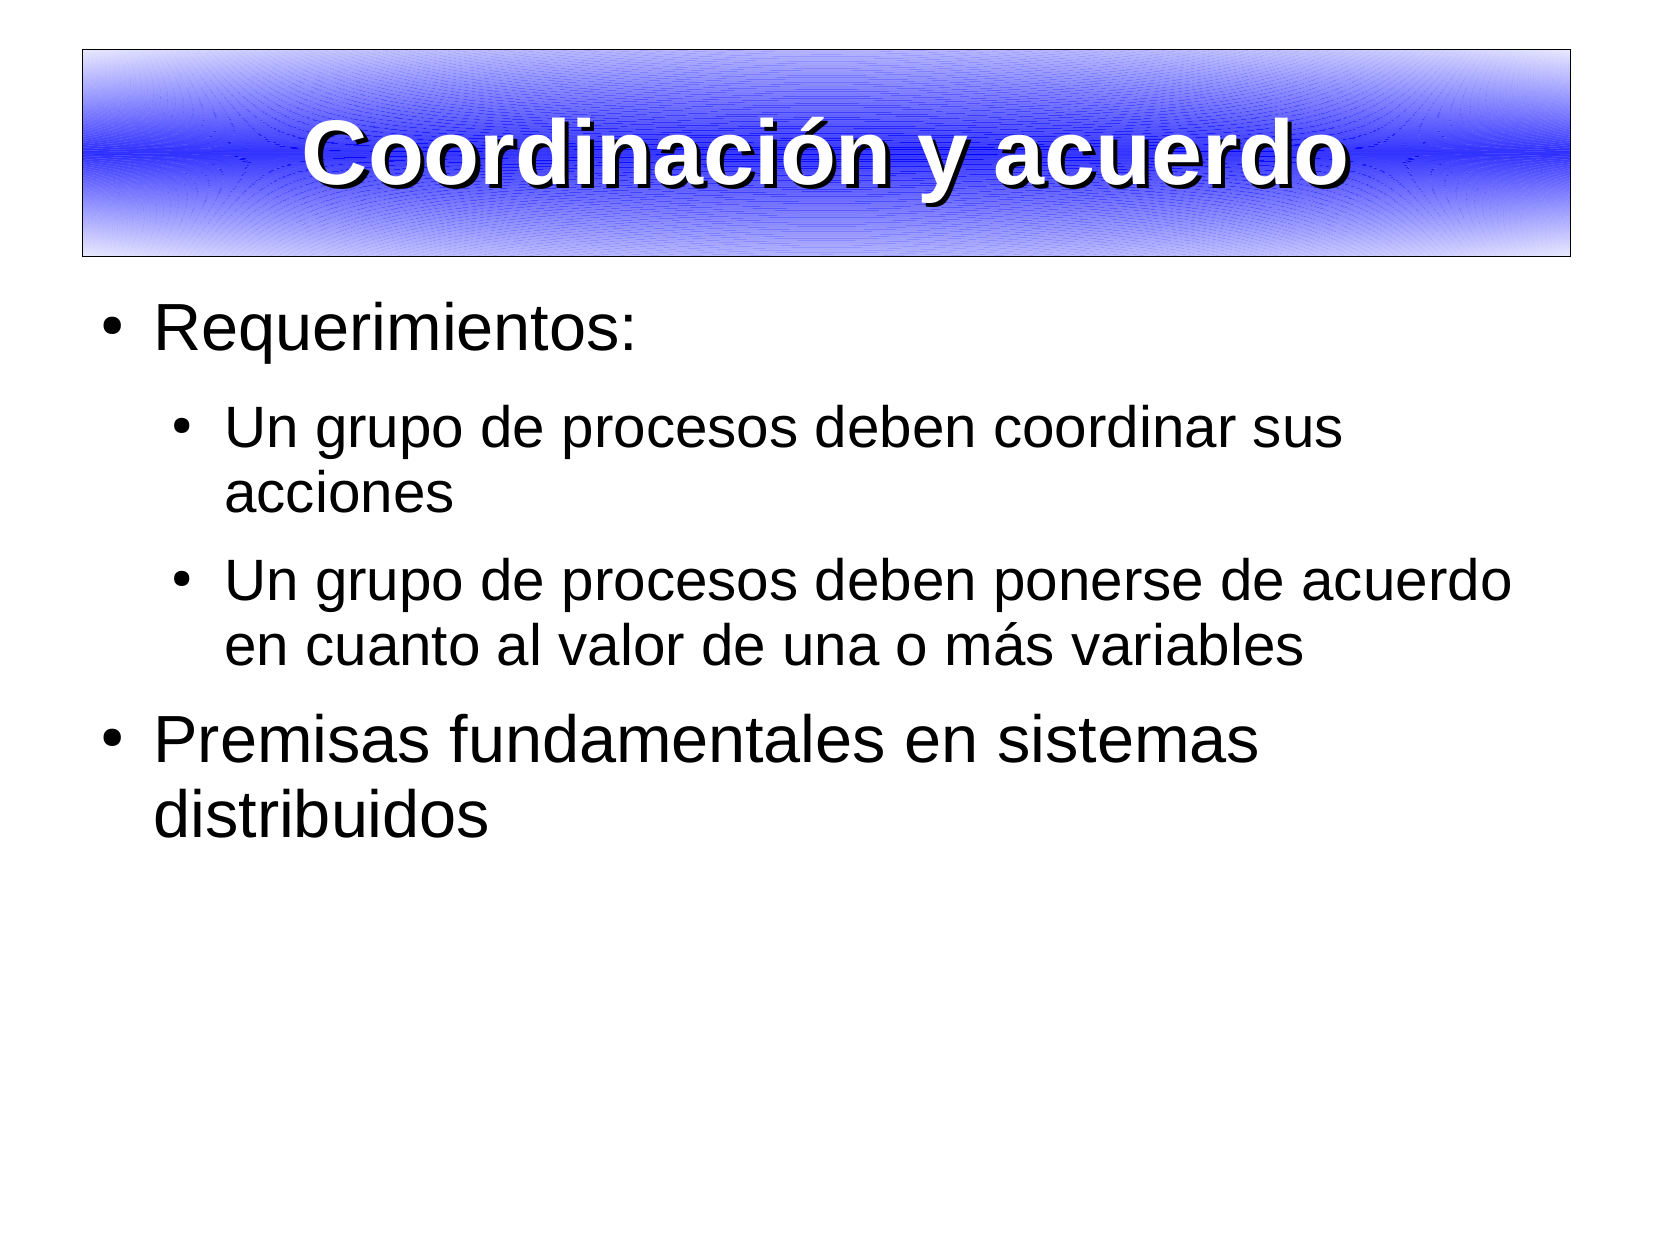

# Coordinación y acuerdo
Requerimientos:
Un grupo de procesos deben coordinar sus acciones
Un grupo de procesos deben ponerse de acuerdo en cuanto al valor de una o más variables
Premisas fundamentales en sistemas distribuidos